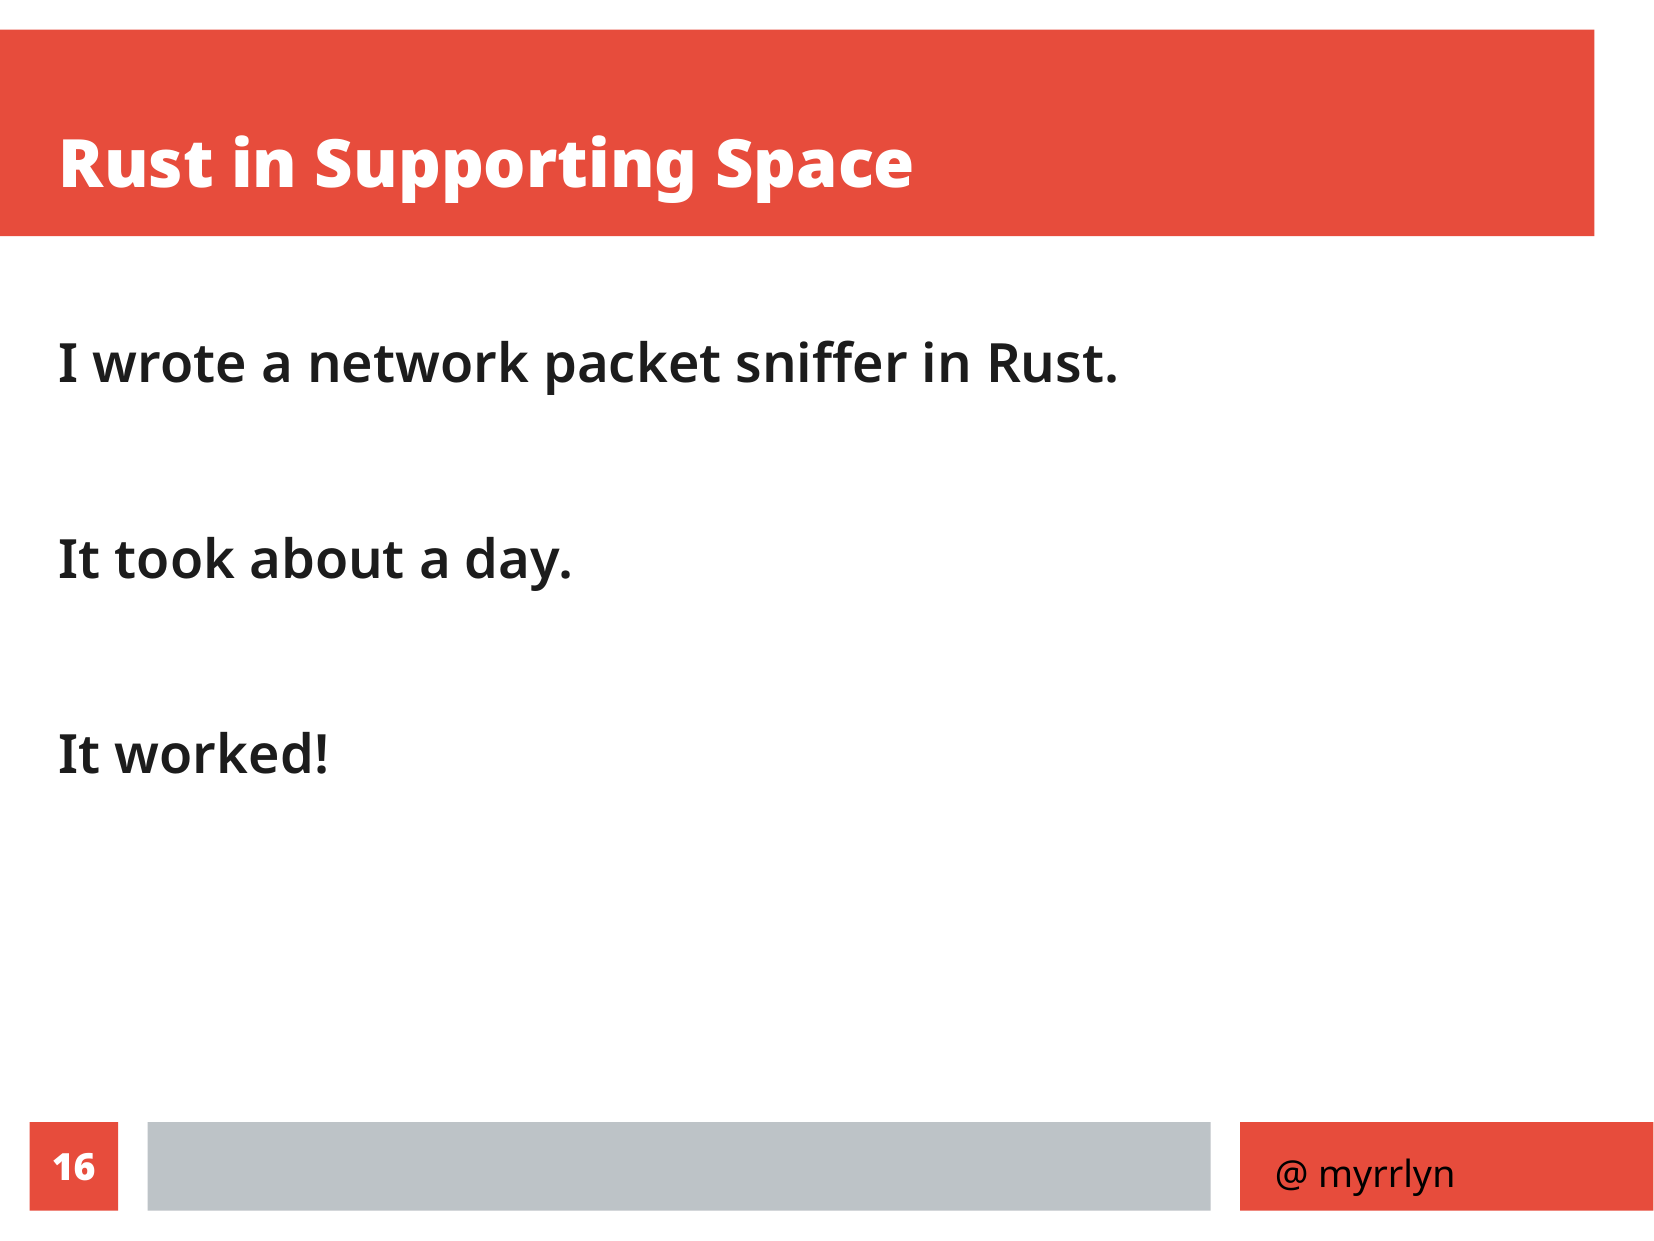

# Rust in Supporting Space
I wrote a network packet sniffer in Rust.
It took about a day.
It worked!
16
@ myrrlyn